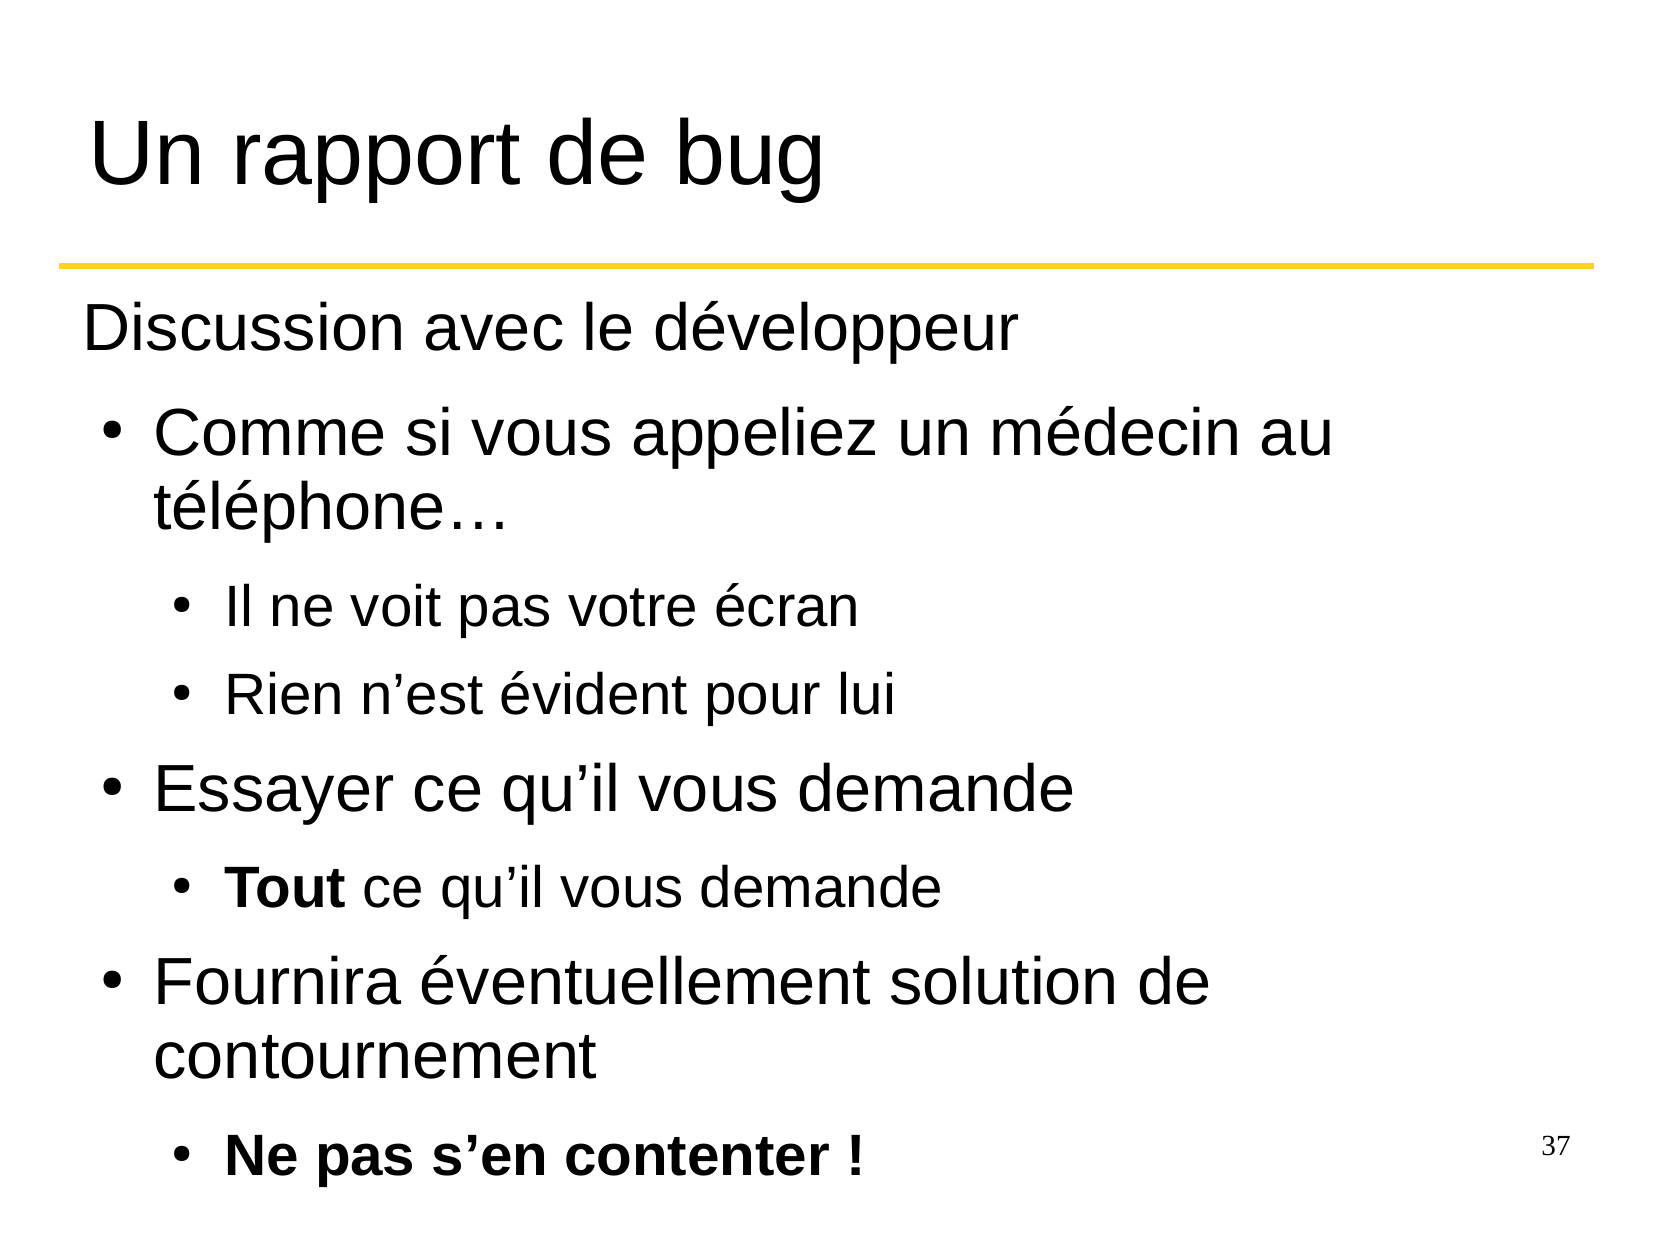

# Un rapport de bug
Discussion avec le développeur
Comme si vous appeliez un médecin au téléphone…
Il ne voit pas votre écran
Rien n’est évident pour lui
Essayer ce qu’il vous demande
Tout ce qu’il vous demande
Fournira éventuellement solution de contournement
Ne pas s’en contenter !
37